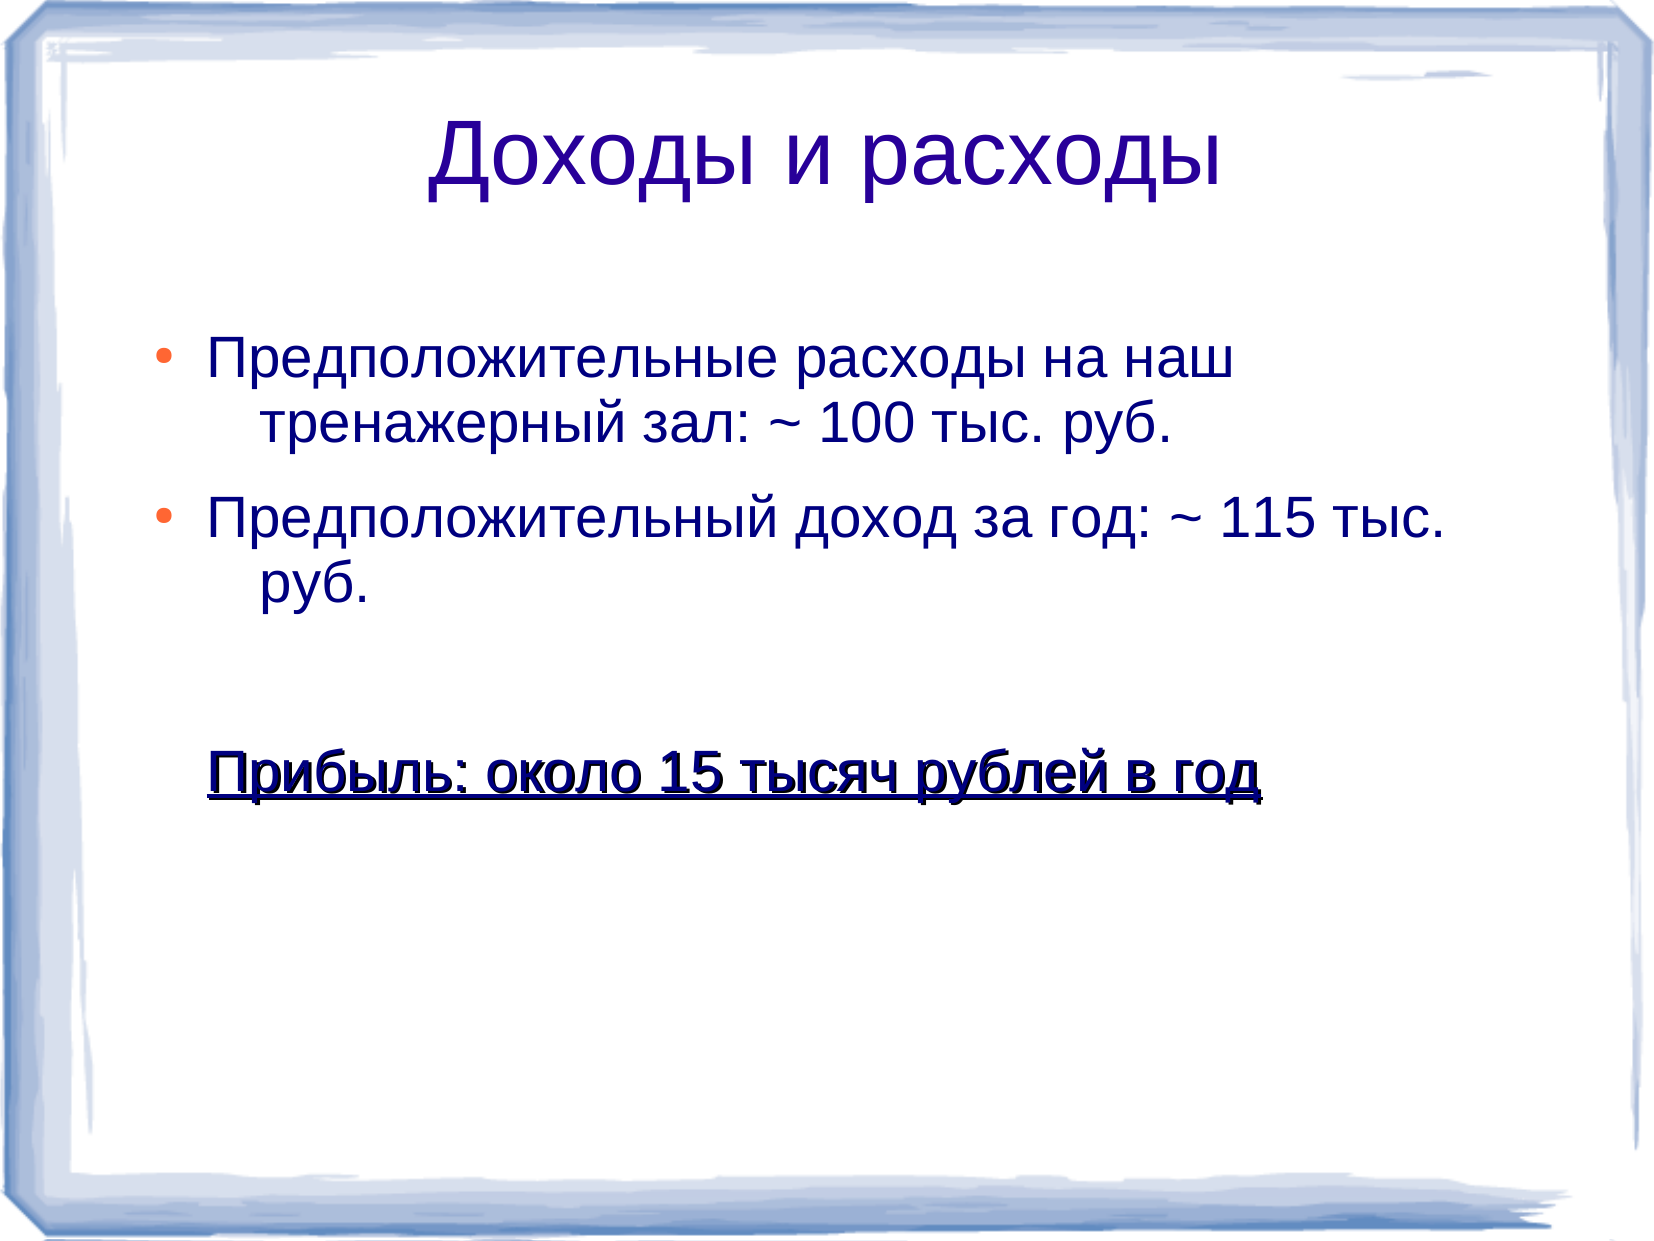

# Доходы и расходы
Предположительные расходы на наш тренажерный зал: ~ 100 тыс. руб.
Предположительный доход за год: ~ 115 тыс. руб.
Прибыль: около 15 тысяч рублей в год